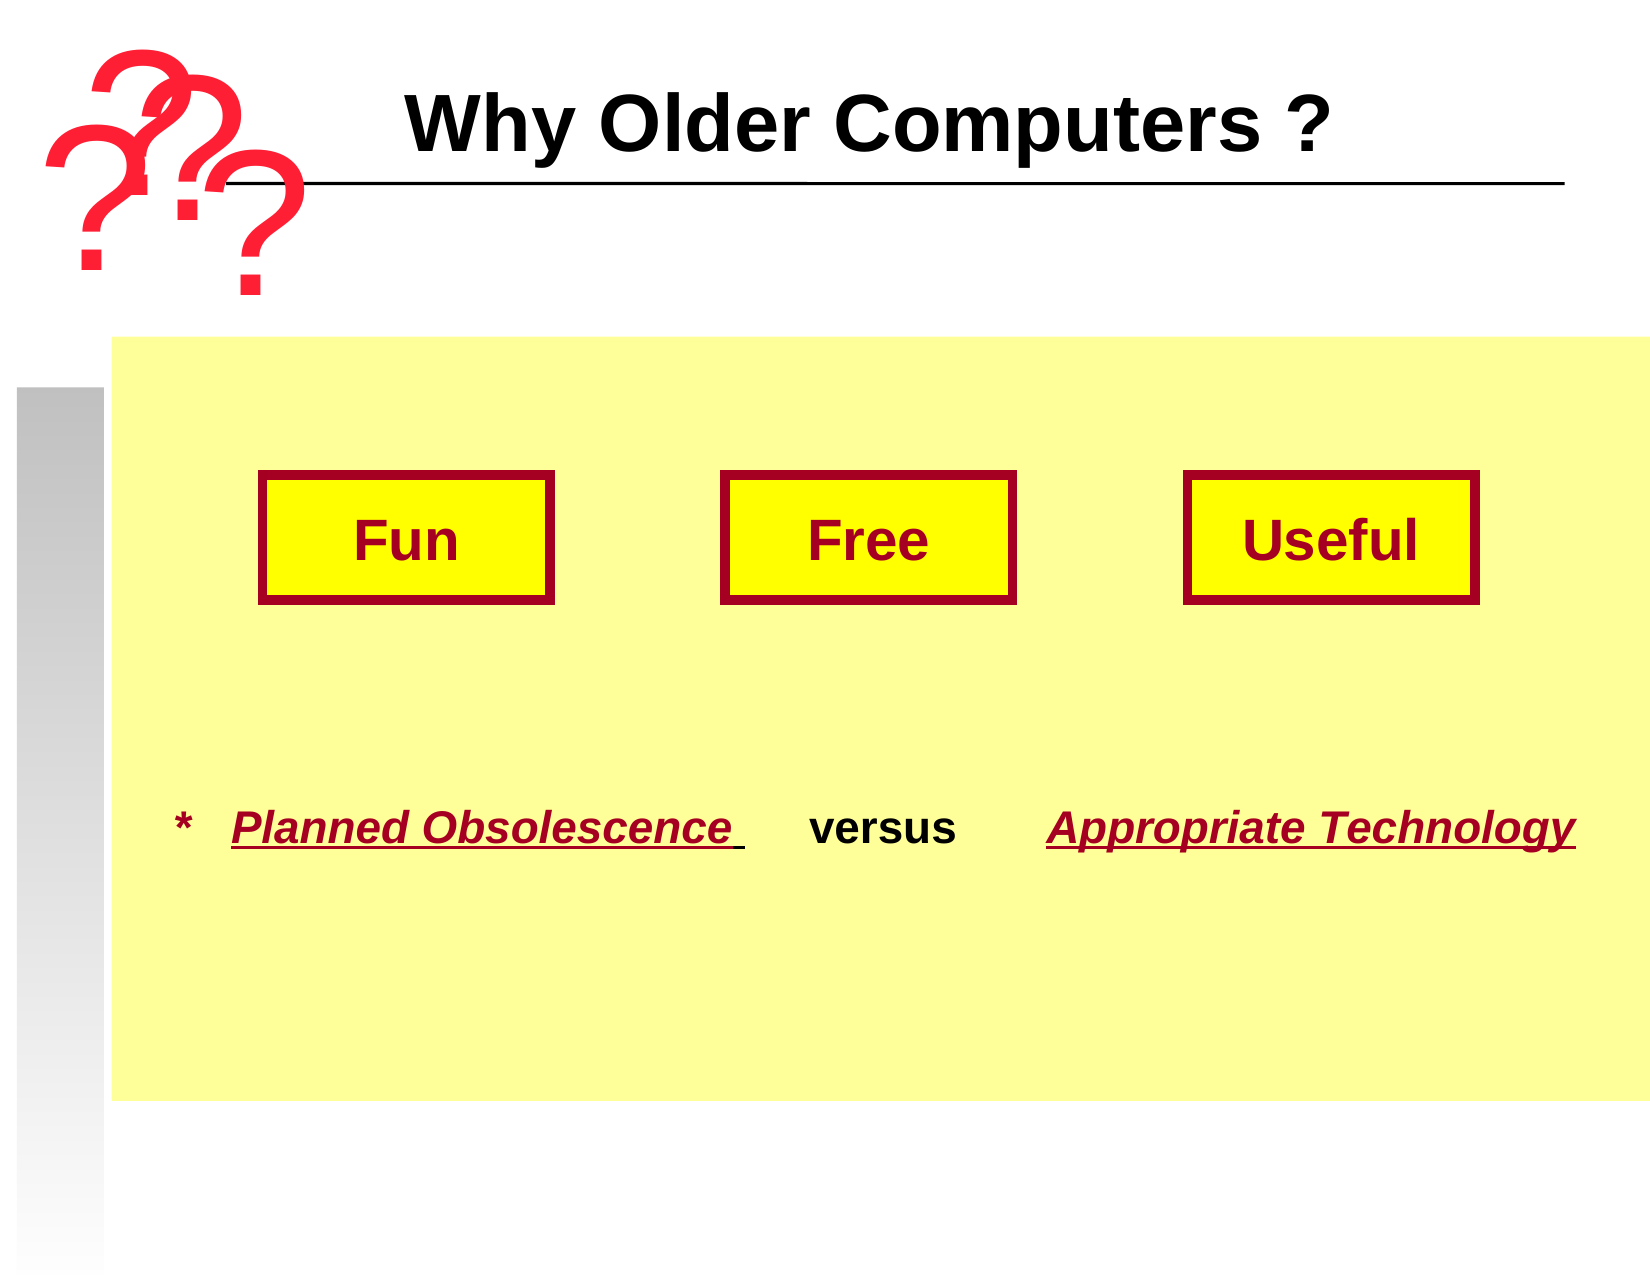

?
?
?
# Why Older Computers ?
?
Fun
Free
Useful
* Planned Obsolescence versus Appropriate Technology